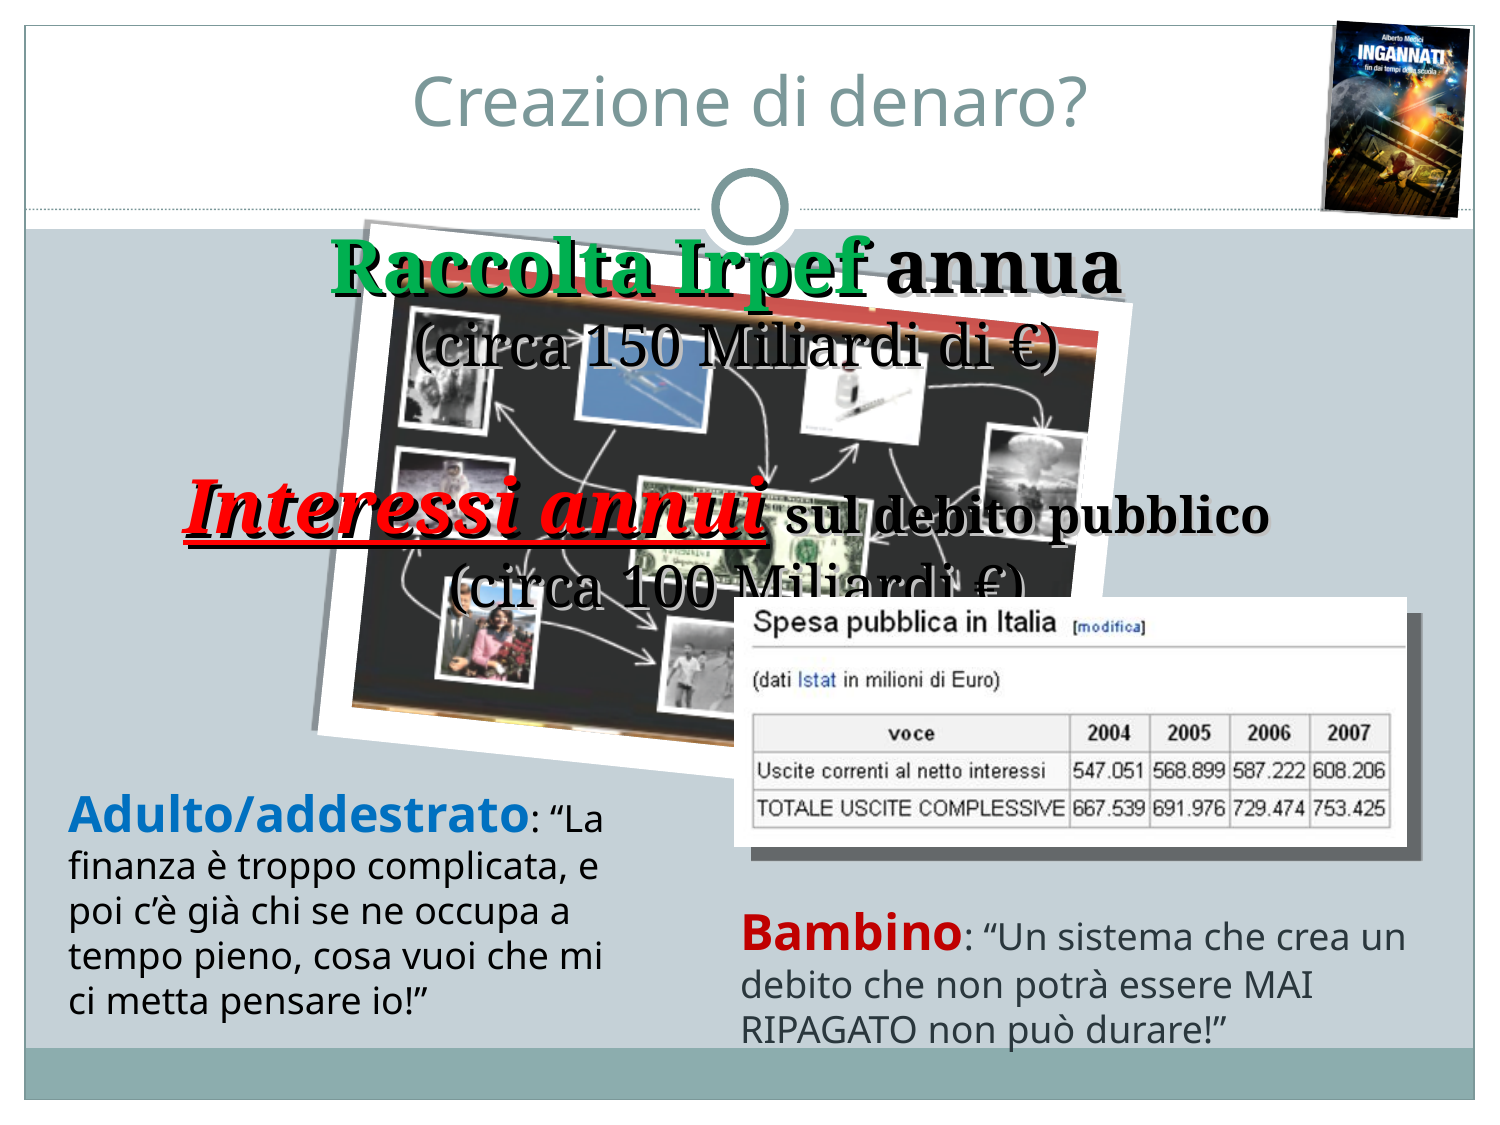

# Creazione di denaro?
Raccolta Irpef annua
(circa 150 Miliardi di €)
Interessi annui sul debito pubblico
(circa 100 Miliardi €)
Adulto/addestrato: “La finanza è troppo complicata, e poi c’è già chi se ne occupa a tempo pieno, cosa vuoi che mi ci metta pensare io!”
Bambino: “Un sistema che crea un debito che non potrà essere MAI RIPAGATO non può durare!”